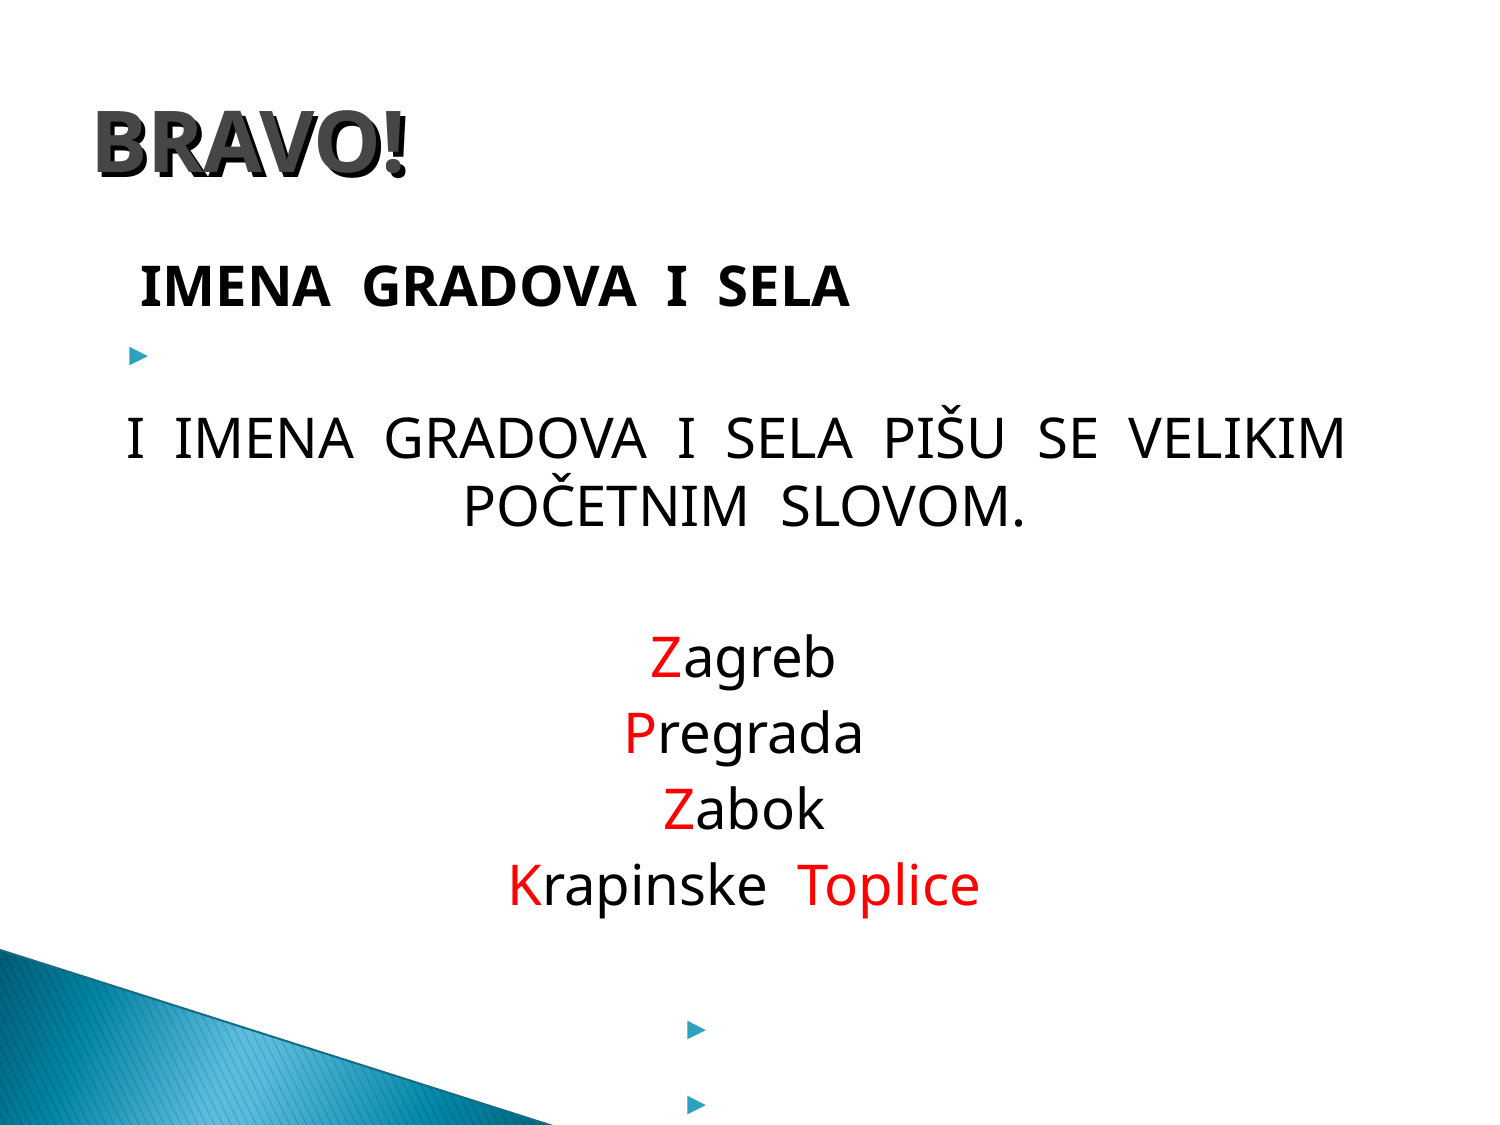

BRAVO!
# IMENA GRADOVA I SELA
I IMENA GRADOVA I SELA PIŠU SE VELIKIM POČETNIM SLOVOM.
Zagreb
Pregrada
Zabok
Krapinske Toplice